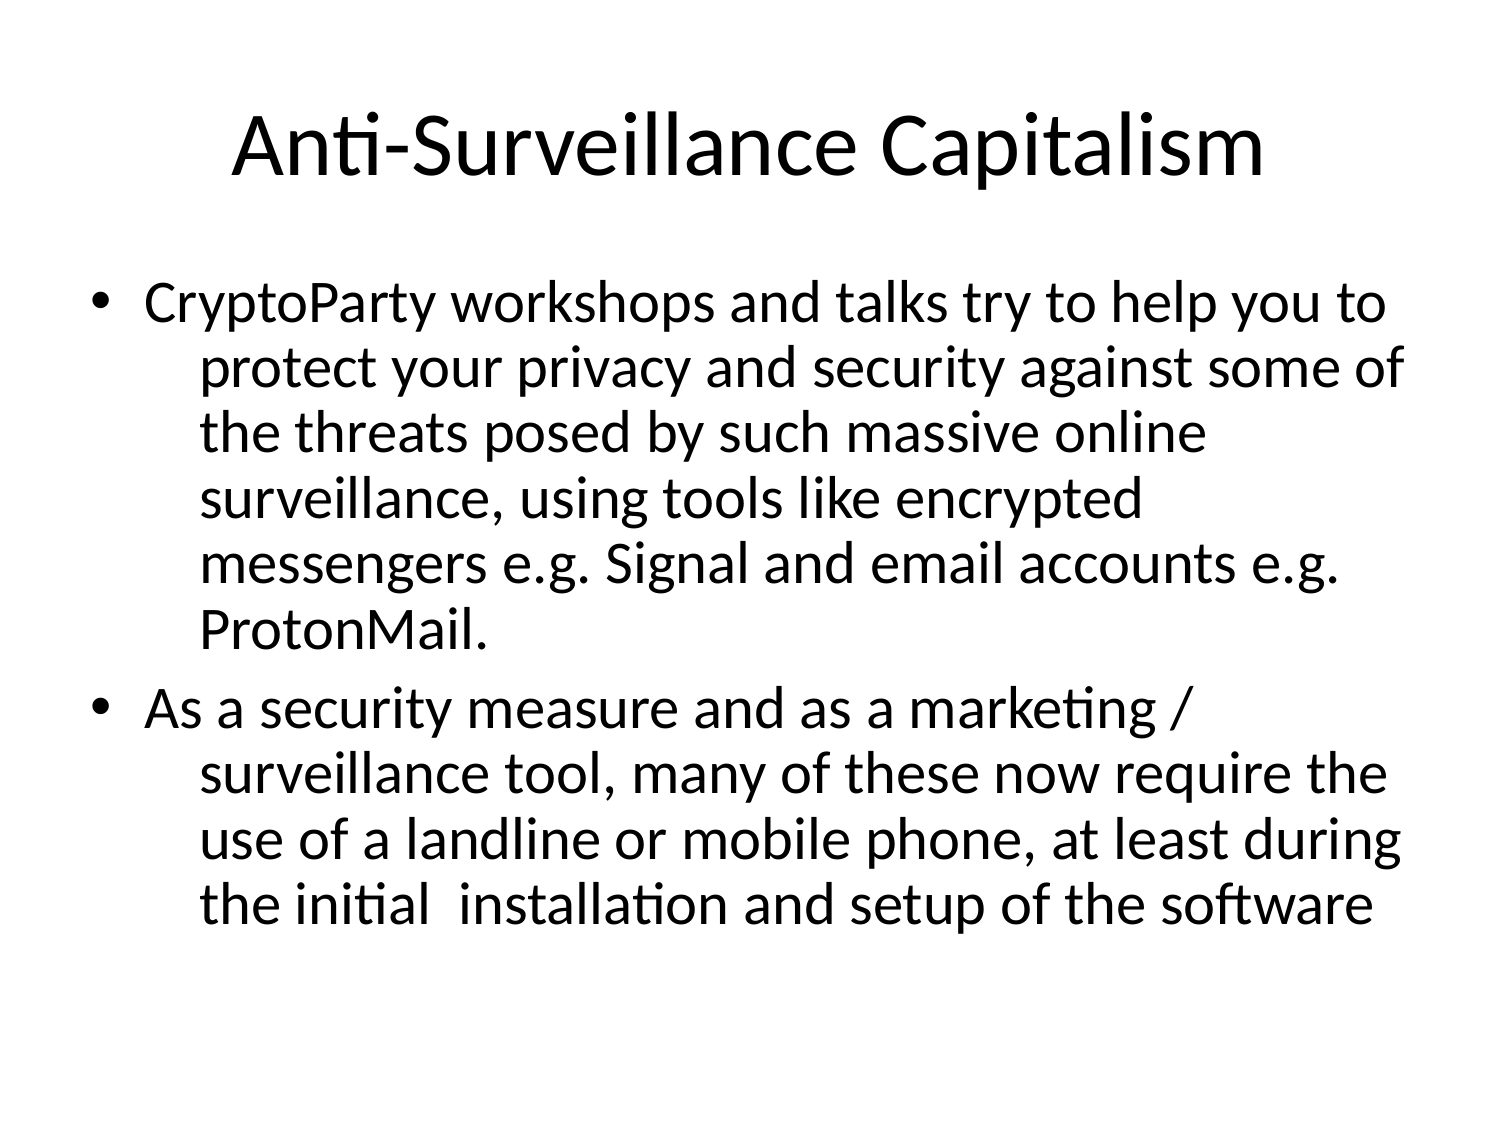

# Anti-Surveillance Capitalism
CryptoParty workshops and talks try to help you to protect your privacy and security against some of the threats posed by such massive online surveillance, using tools like encrypted messengers e.g. Signal and email accounts e.g. ProtonMail.
As a security measure and as a marketing / surveillance tool, many of these now require the use of a landline or mobile phone, at least during the initial installation and setup of the software